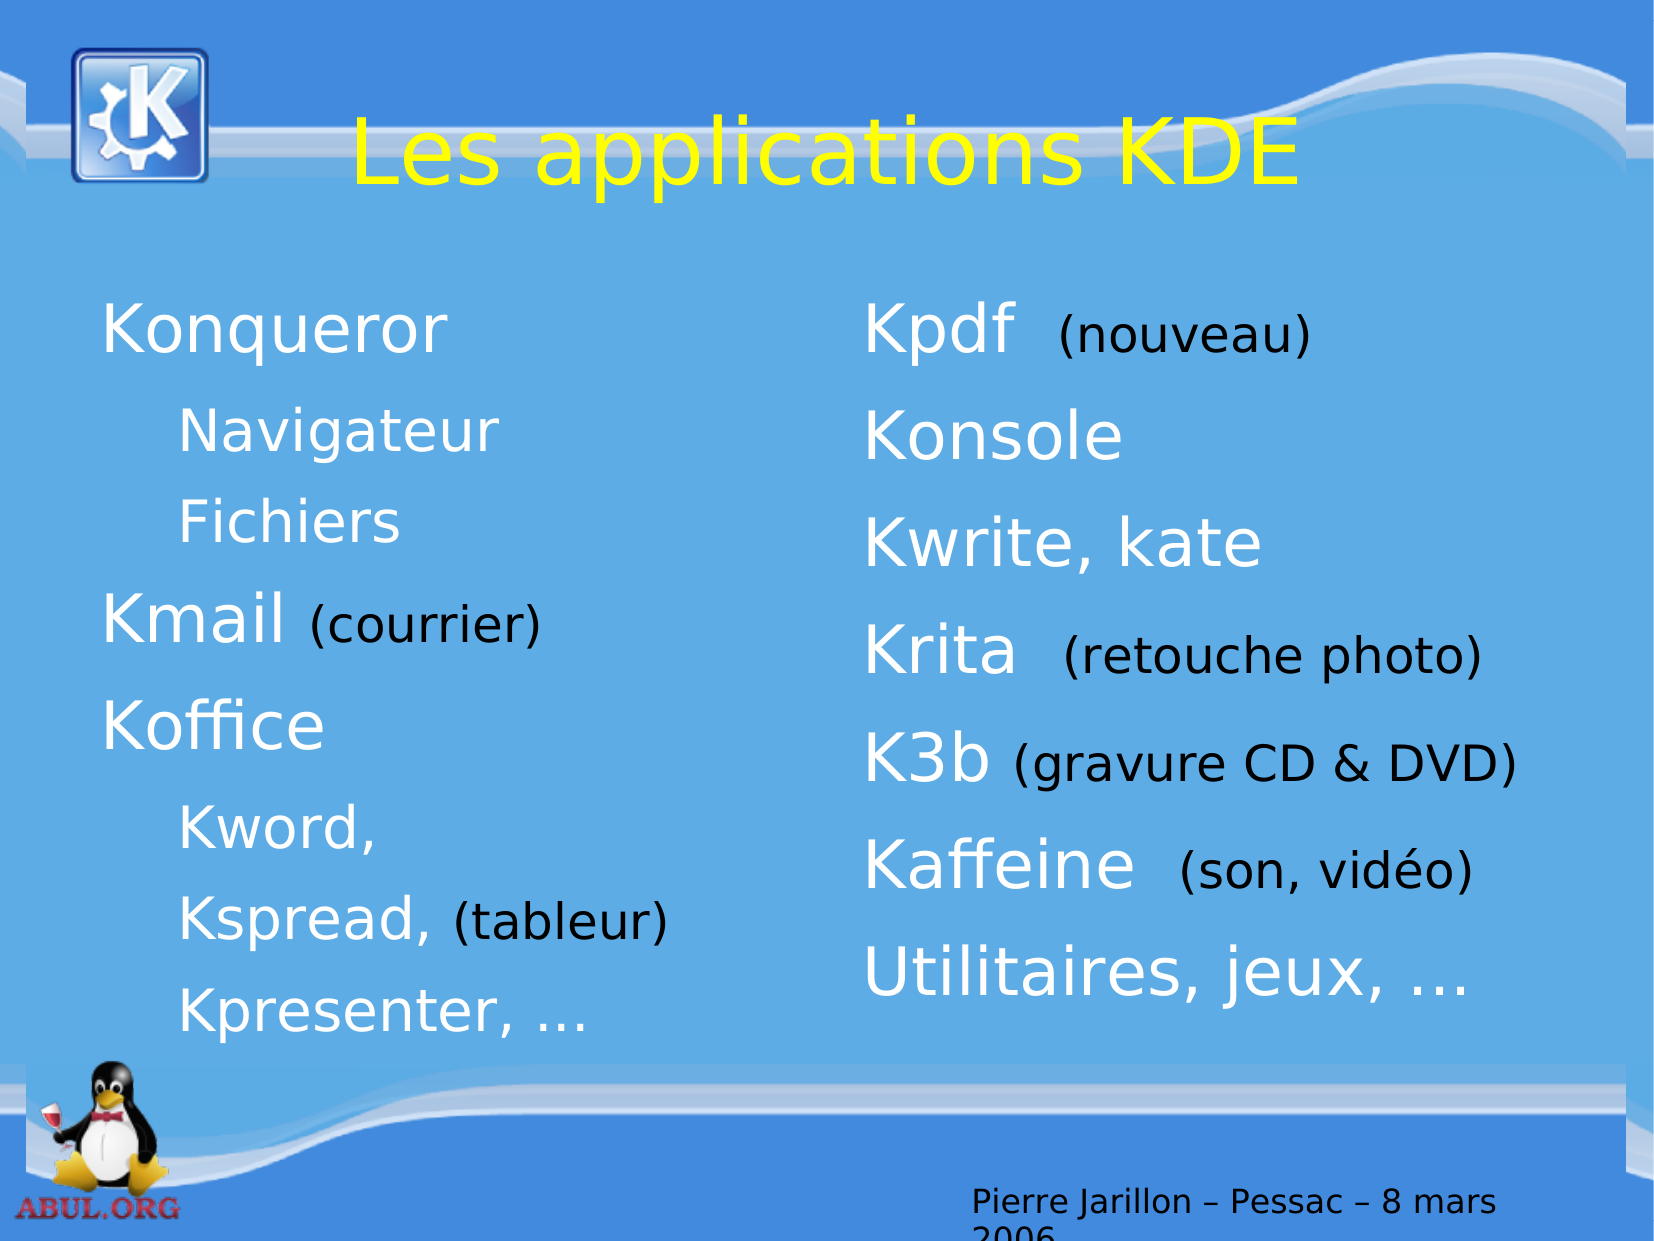

# Les applications KDE
Konqueror
Navigateur
Fichiers
Kmail (courrier)
Koffice
Kword,
Kspread, (tableur)
Kpresenter, ...
Kpdf (nouveau)
Konsole
Kwrite, kate
Krita (retouche photo)
K3b (gravure CD & DVD)
Kaffeine (son, vidéo)
Utilitaires, jeux, ...
Pierre Jarillon – Pessac – 8 mars 2006